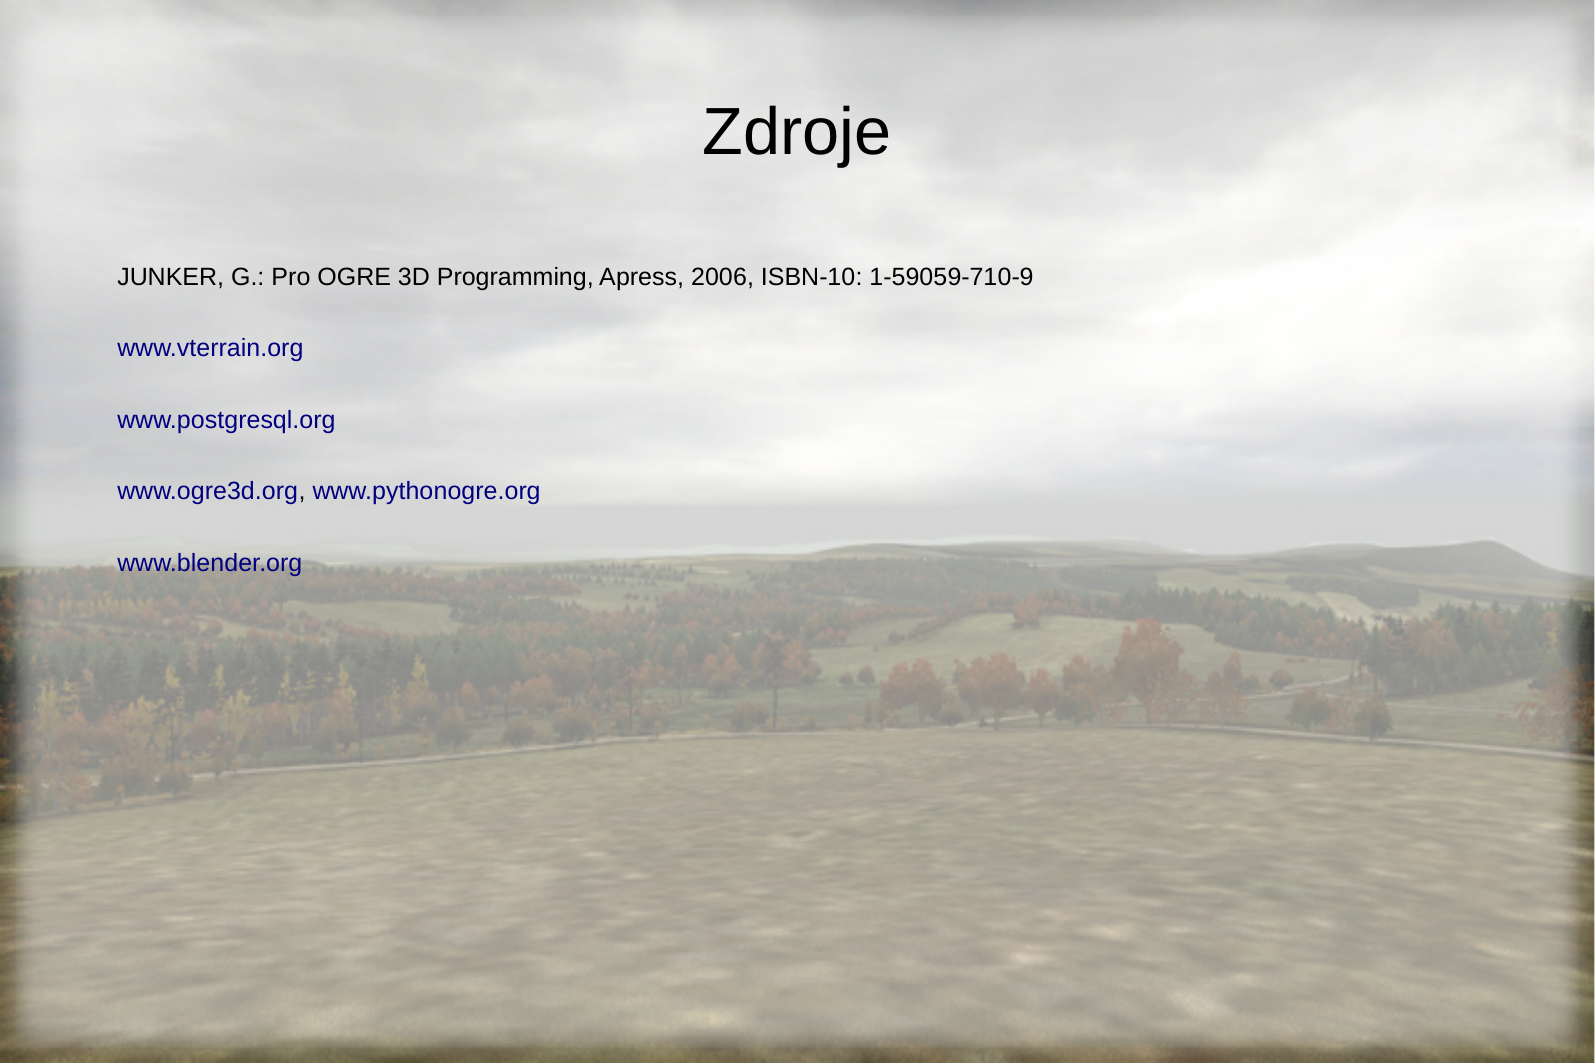

# Zdroje
JUNKER, G.: Pro OGRE 3D Programming, Apress, 2006, ISBN-10: 1-59059-710-9
www.vterrain.org
www.postgresql.org
www.ogre3d.org, www.pythonogre.org
www.blender.org